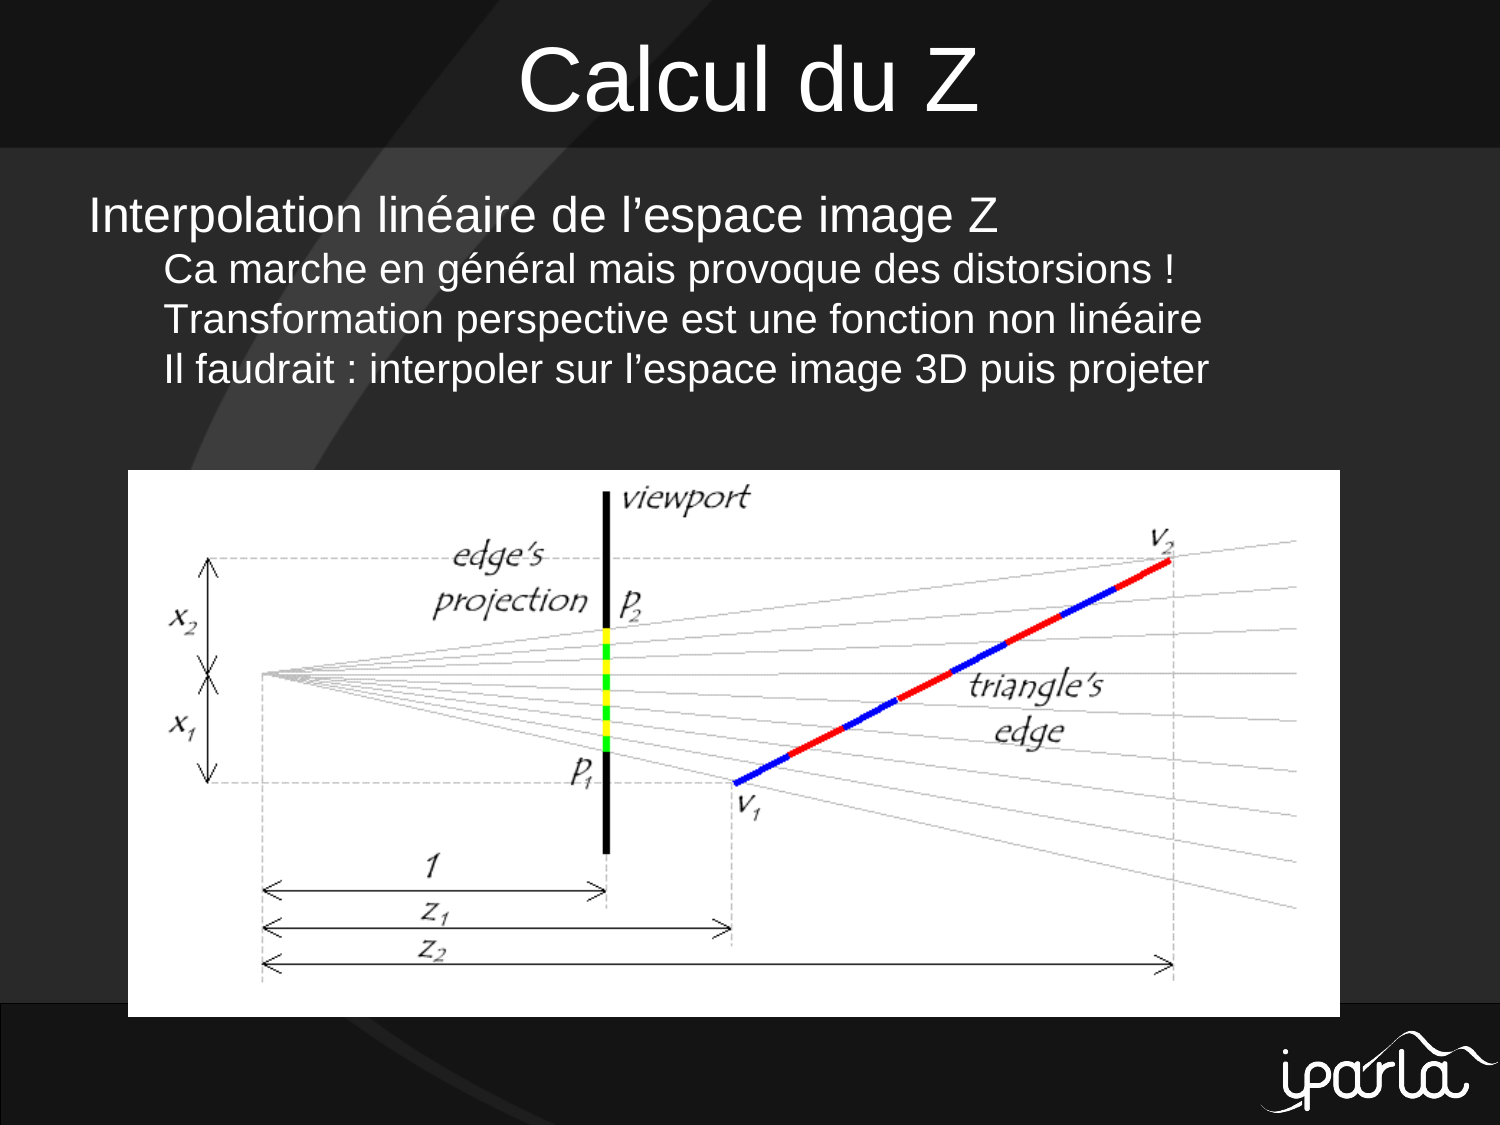

# Calcul du Z
Interpolation linéaire de l’espace image Z
Ca marche en général mais provoque des distorsions !
Transformation perspective est une fonction non linéaire
Il faudrait : interpoler sur l’espace image 3D puis projeter